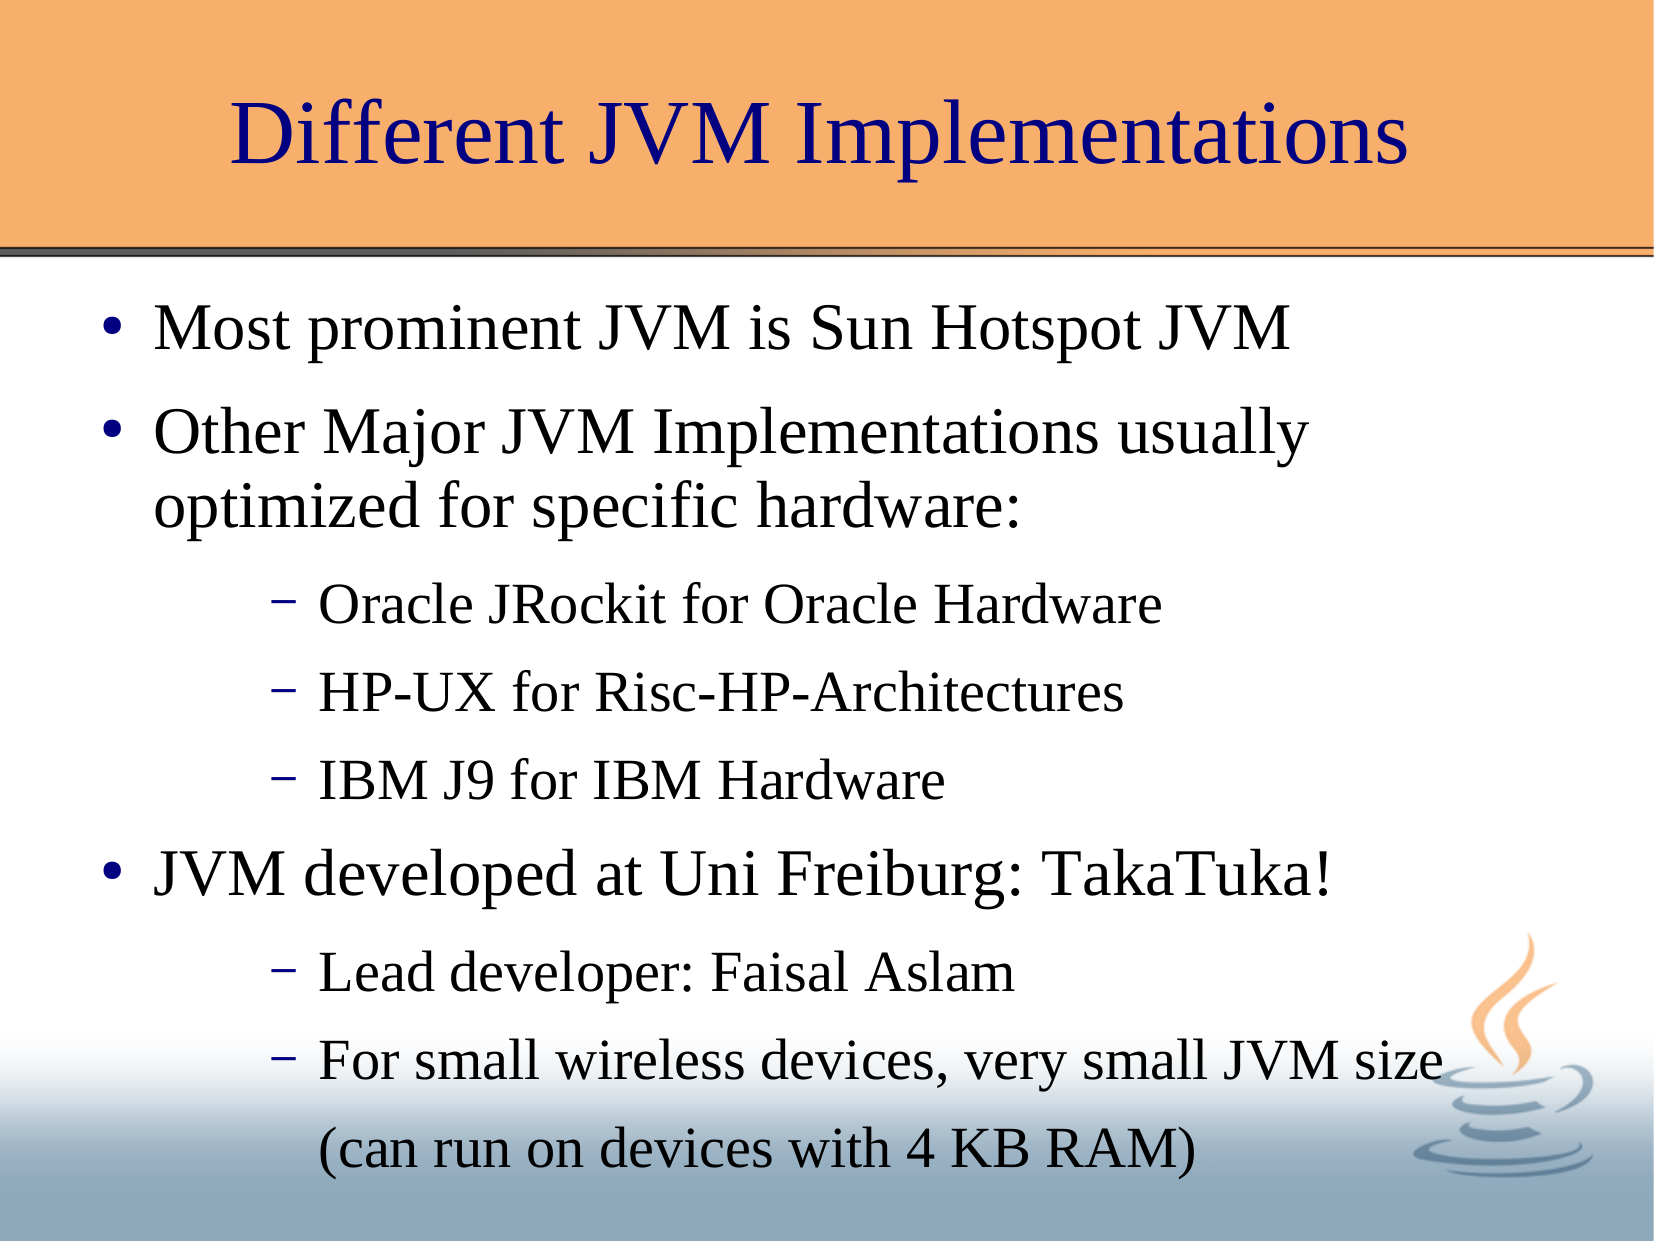

# Different JVM Implementations
Most prominent JVM is Sun Hotspot JVM
Other Major JVM Implementations usually optimized for specific hardware:
Oracle JRockit for Oracle Hardware
HP-UX for Risc-HP-Architectures
IBM J9 for IBM Hardware
JVM developed at Uni Freiburg: TakaTuka!
Lead developer: Faisal Aslam
For small wireless devices, very small JVM size
(can run on devices with 4 KB RAM)